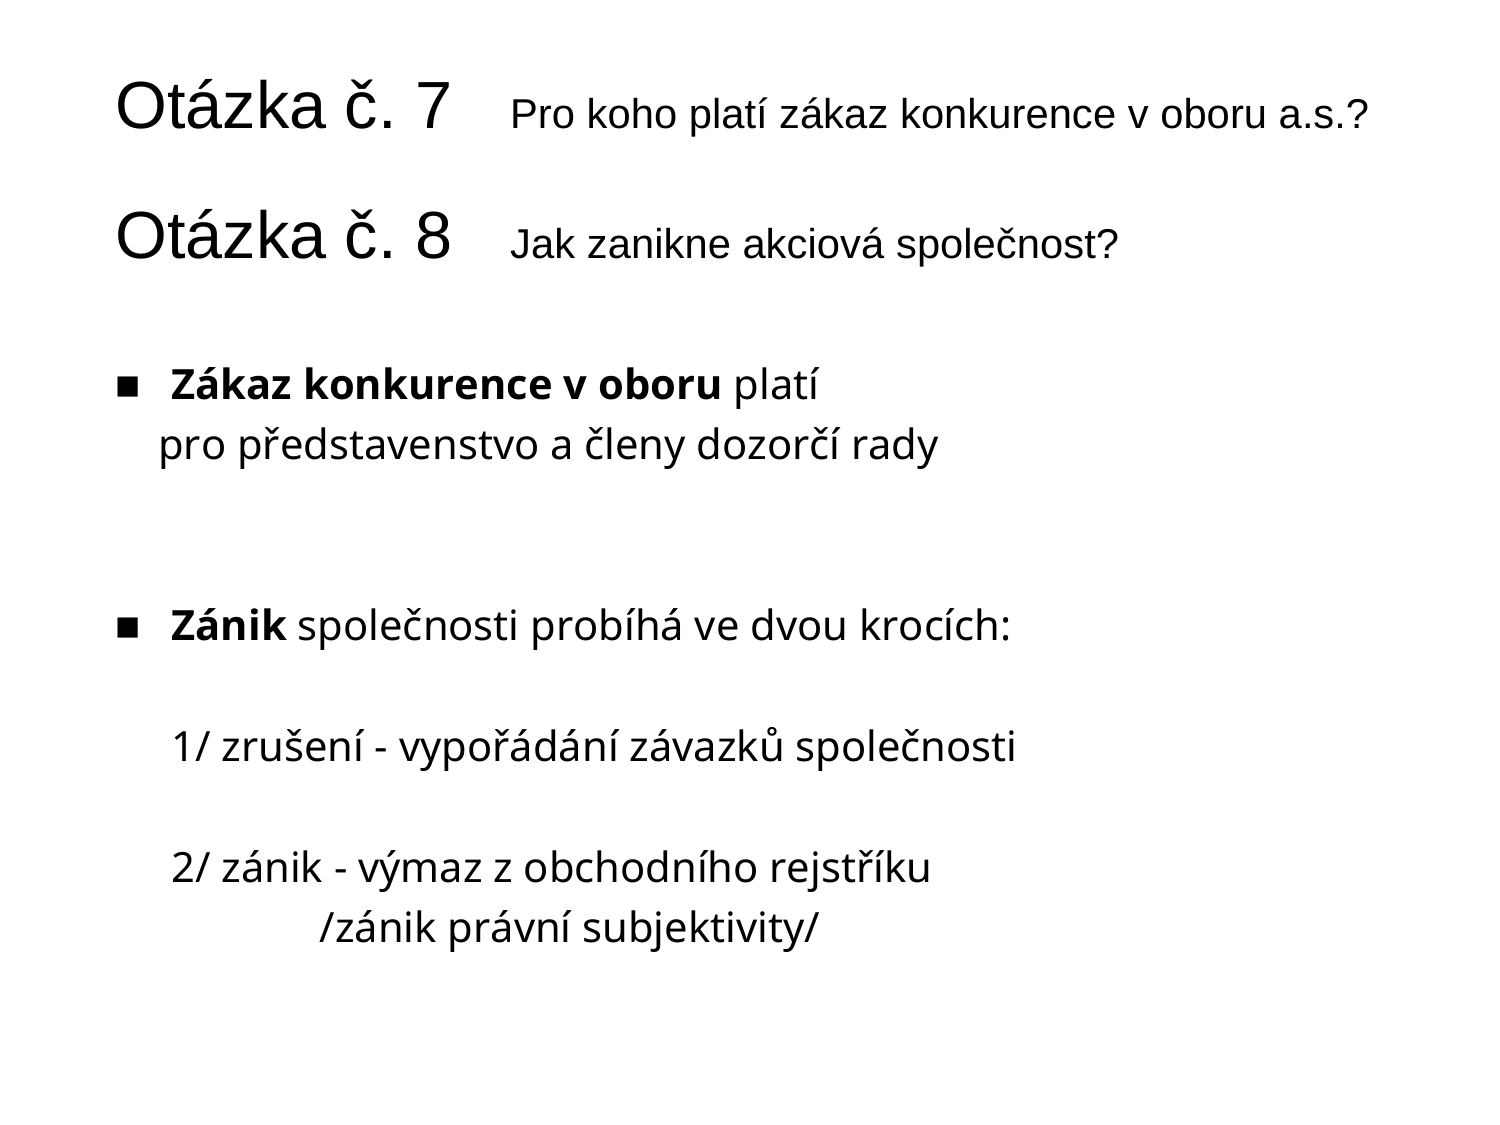

# Otázka č. 7 Pro koho platí zákaz konkurence v oboru a.s.? Otázka č. 8 Jak zanikne akciová společnost?
■	Zákaz konkurence v oboru platí
 pro představenstvo a členy dozorčí rady
■	Zánik společnosti probíhá ve dvou krocích:
	1/ zrušení - vypořádání závazků společnosti
	2/ zánik - výmaz z obchodního rejstříku
 /zánik právní subjektivity/